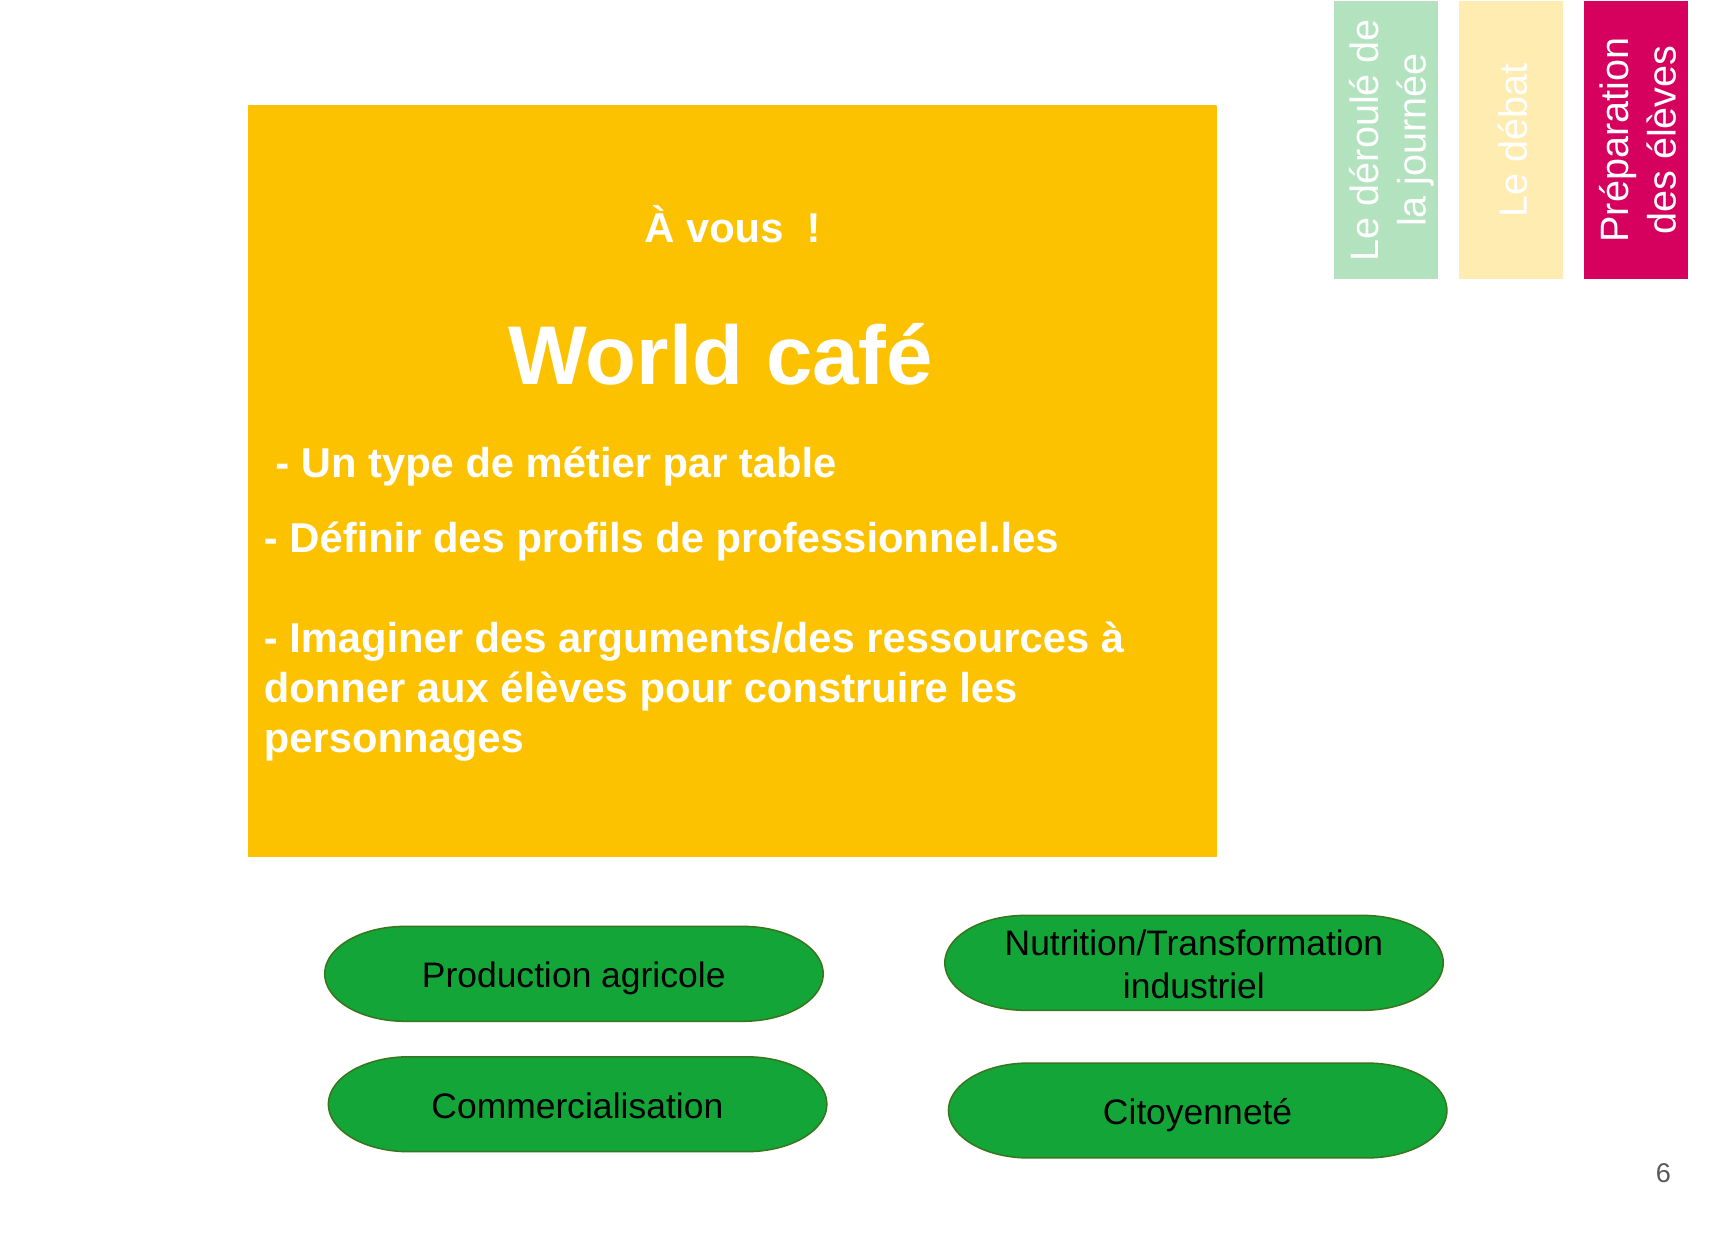

Le déroulé de la journée
Le débat
Préparation des élèves
À vous !
World café
 - Un type de métier par table
- Définir des profils de professionnel.les
- Imaginer des arguments/des ressources à donner aux élèves pour construire les personnages
Nutrition/Transformation industriel
Production agricole
Commercialisation
Citoyenneté